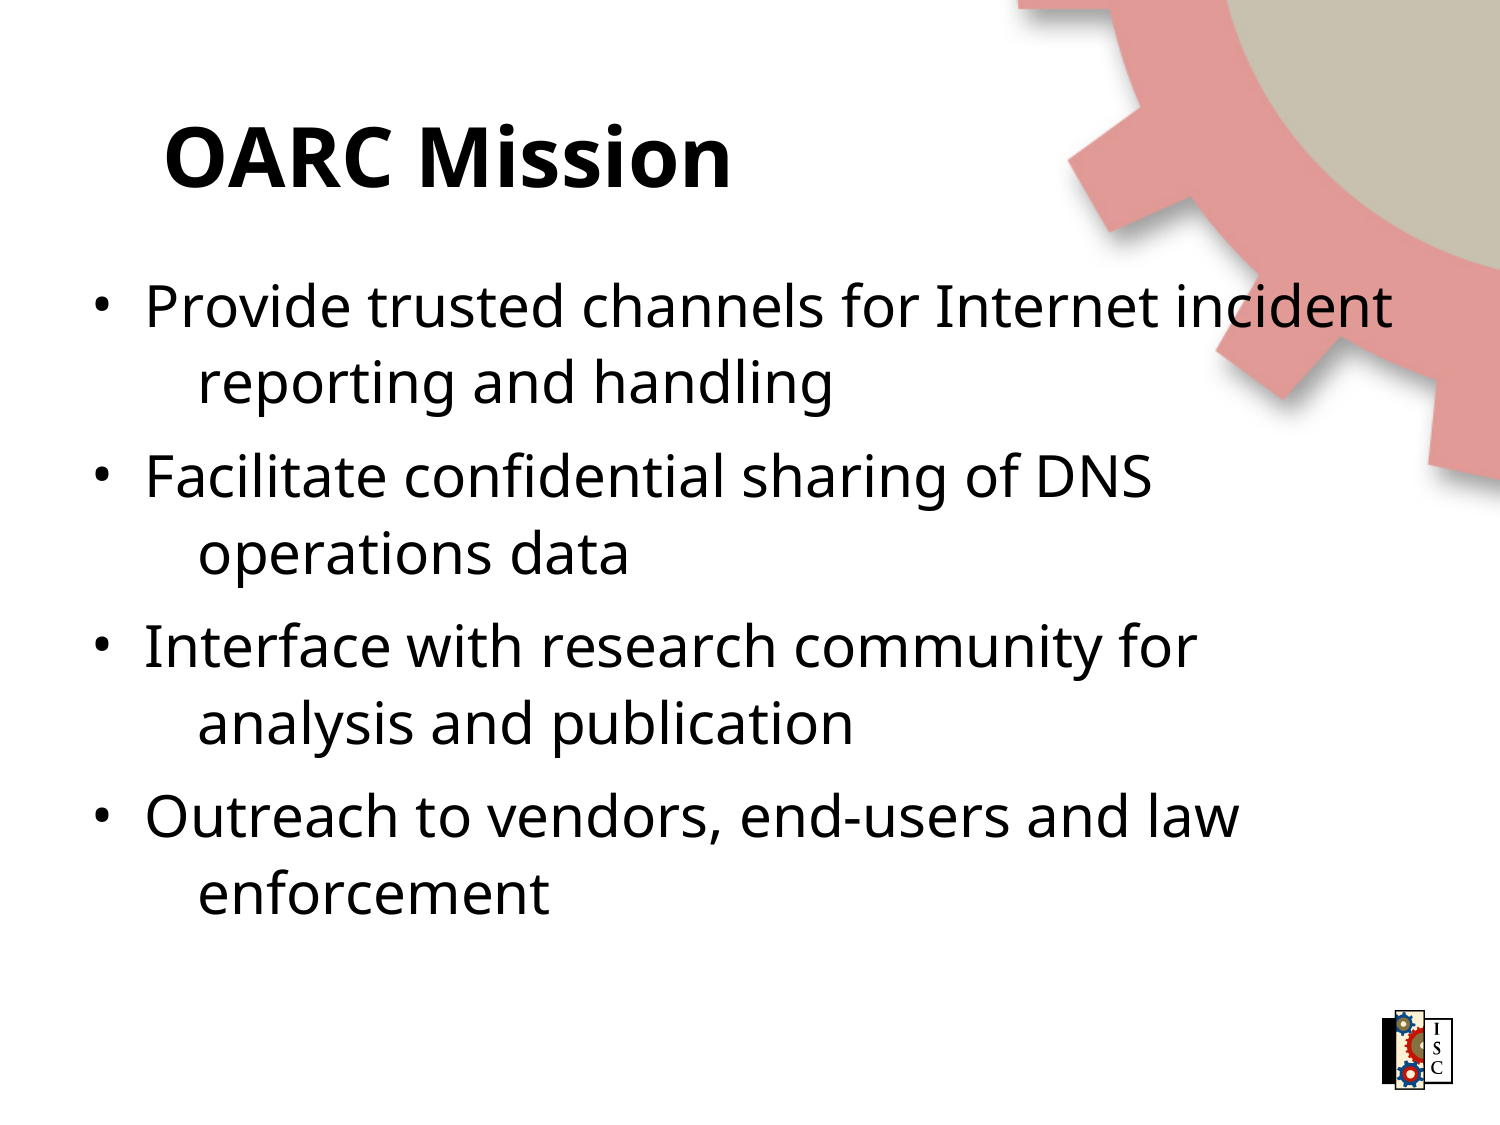

# OARC Mission
Provide trusted channels for Internet incident reporting and handling
Facilitate confidential sharing of DNS operations data
Interface with research community for analysis and publication
Outreach to vendors, end-users and law enforcement